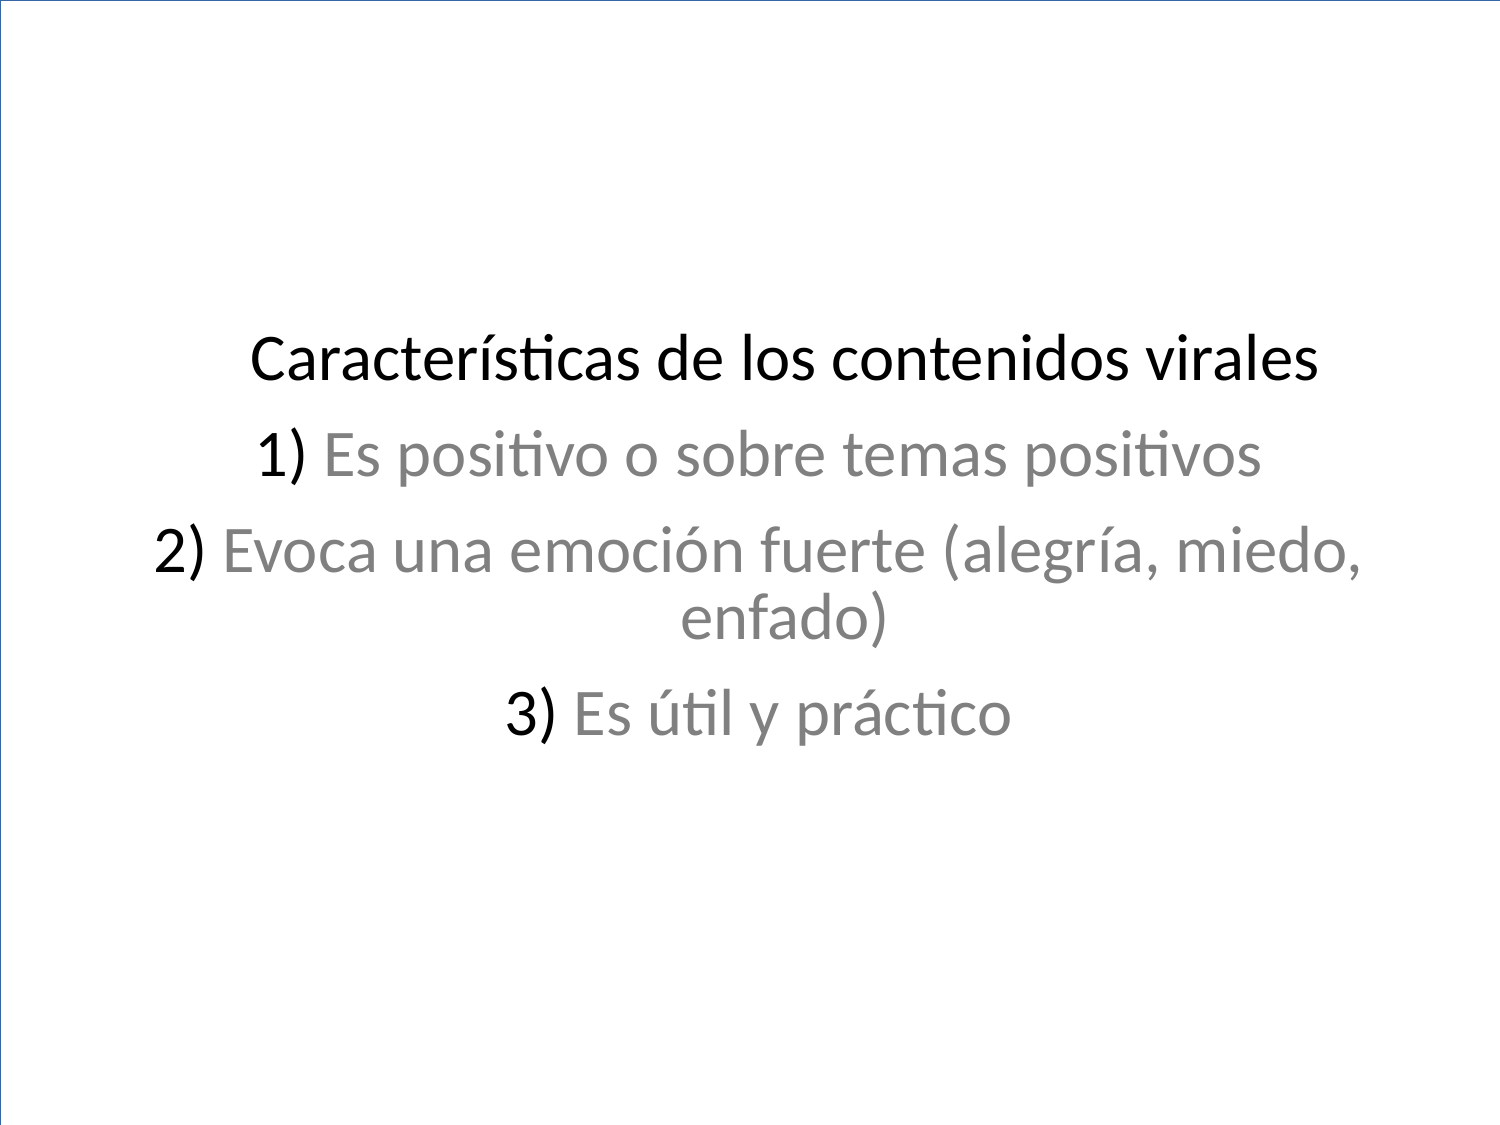

# Características de los contenidos virales
 Es positivo o sobre temas positivos
 Evoca una emoción fuerte (alegría, miedo, enfado)
 Es útil y práctico